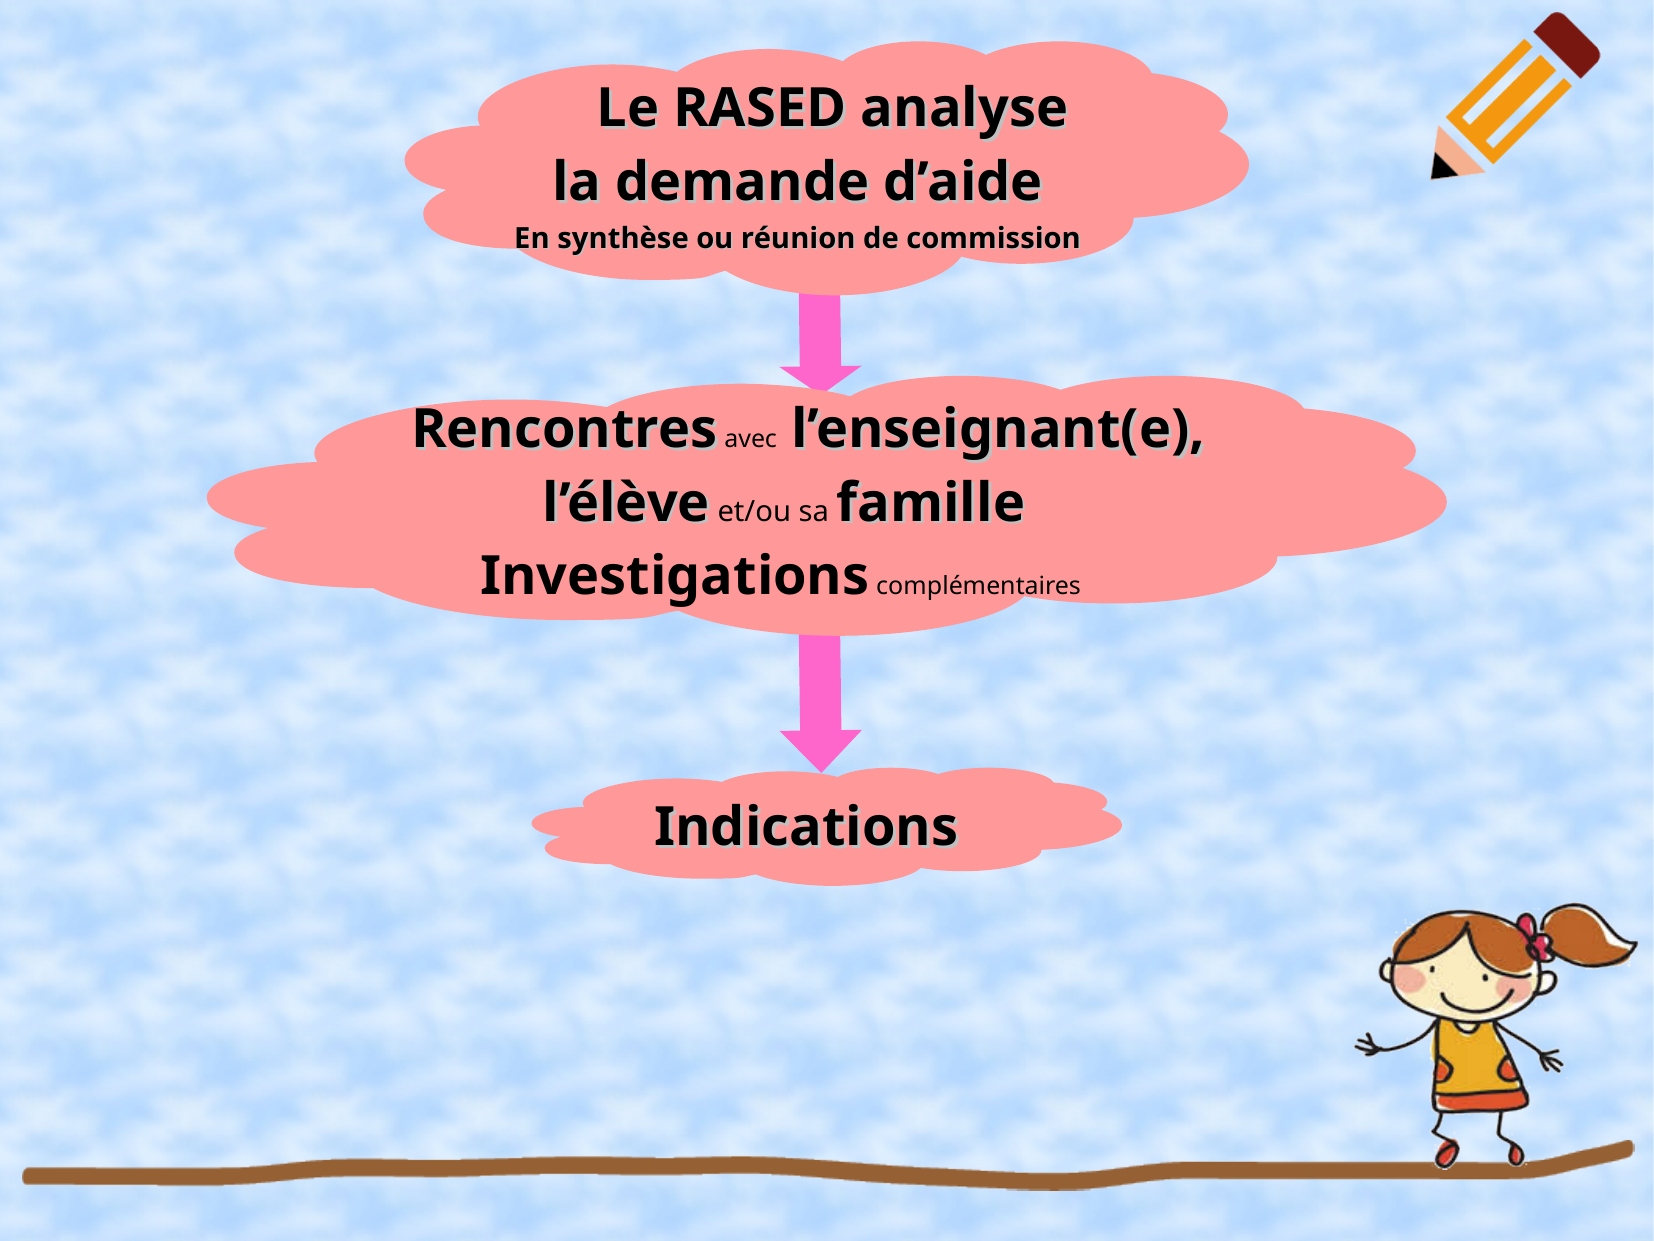

Le RASED analyse
la demande d’aide
En synthèse ou réunion de commission
 Rencontres avec l’enseignant(e),
l’élève et/ou sa famille
Investigations complémentaires
Indications